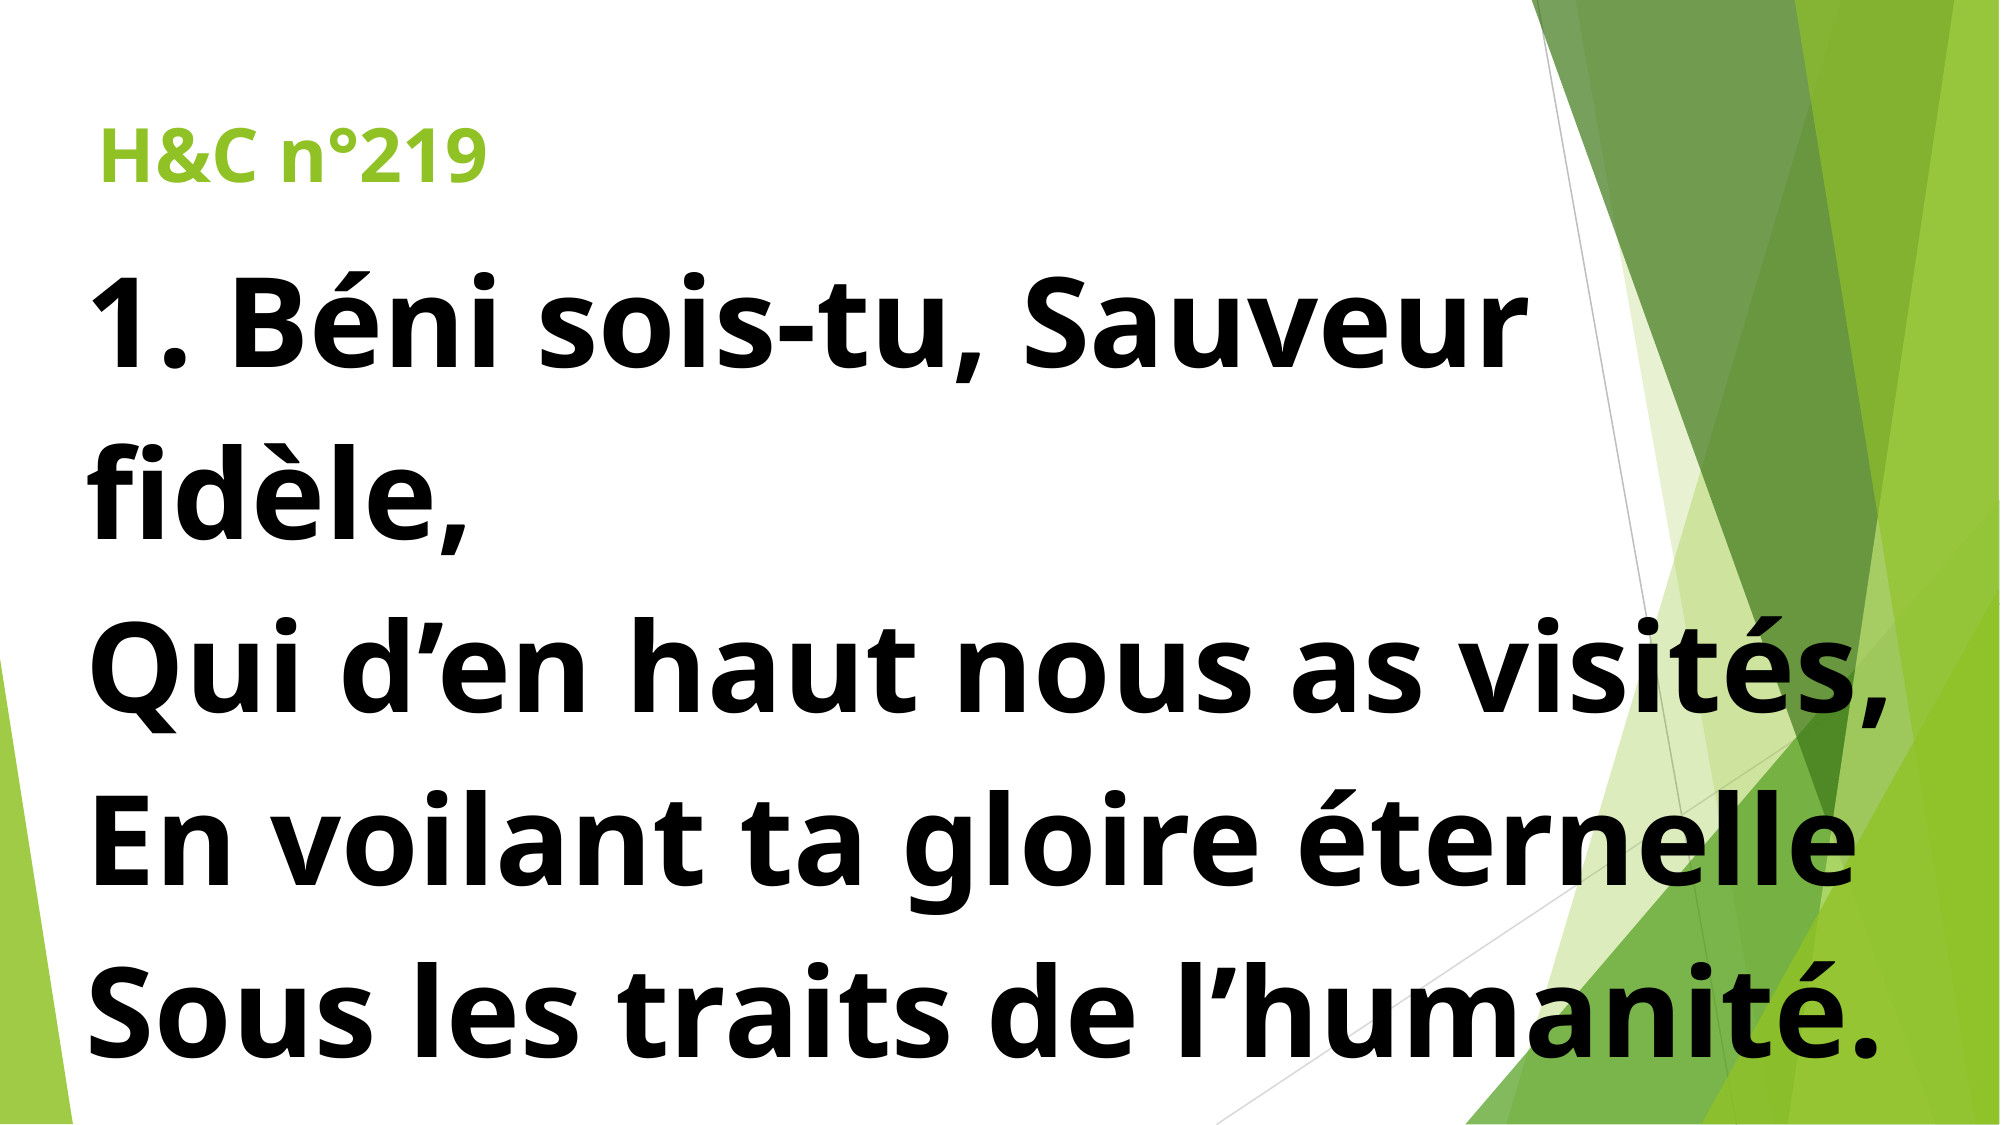

H&C n°219
1. Béni sois-tu, Sauveur fidèle,
Qui d’en haut nous as visités,
En voilant ta gloire éternelle
Sous les traits de l’humanité.